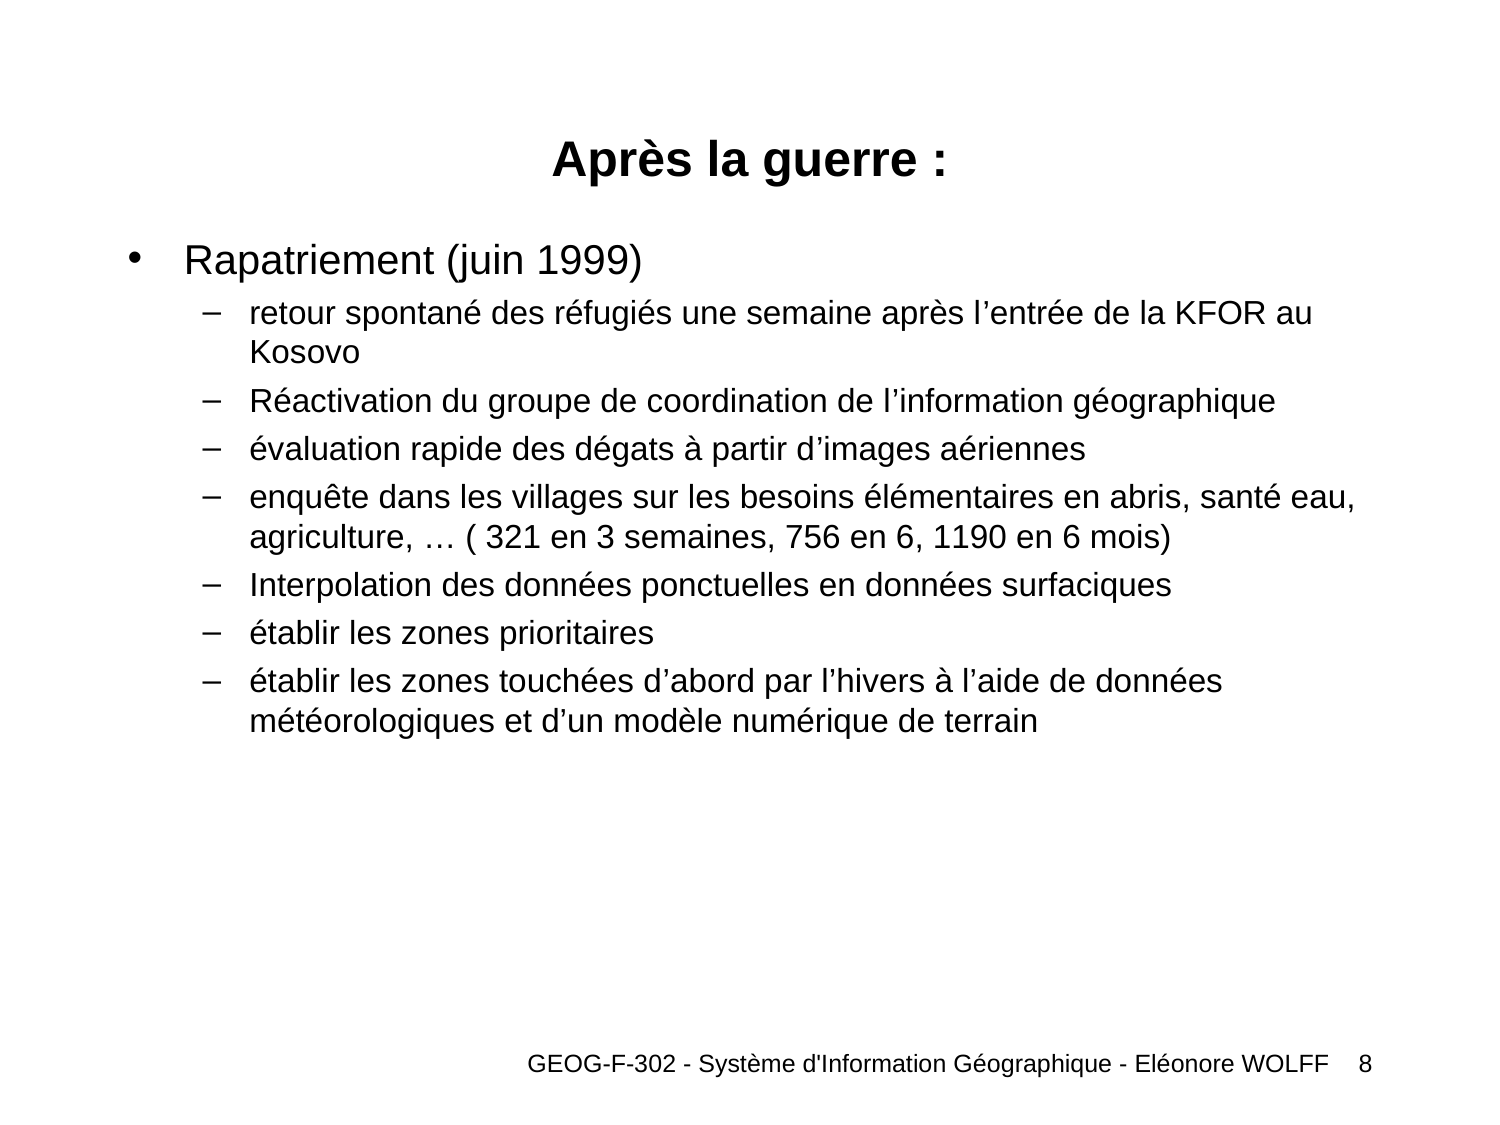

# Après la guerre :
Rapatriement (juin 1999)
retour spontané des réfugiés une semaine après l’entrée de la KFOR au Kosovo
Réactivation du groupe de coordination de l’information géographique
évaluation rapide des dégats à partir d’images aériennes
enquête dans les villages sur les besoins élémentaires en abris, santé eau, agriculture, … ( 321 en 3 semaines, 756 en 6, 1190 en 6 mois)
Interpolation des données ponctuelles en données surfaciques
établir les zones prioritaires
établir les zones touchées d’abord par l’hivers à l’aide de données météorologiques et d’un modèle numérique de terrain
GEOG-F-302 - Système d'Information Géographique - Eléonore WOLFF